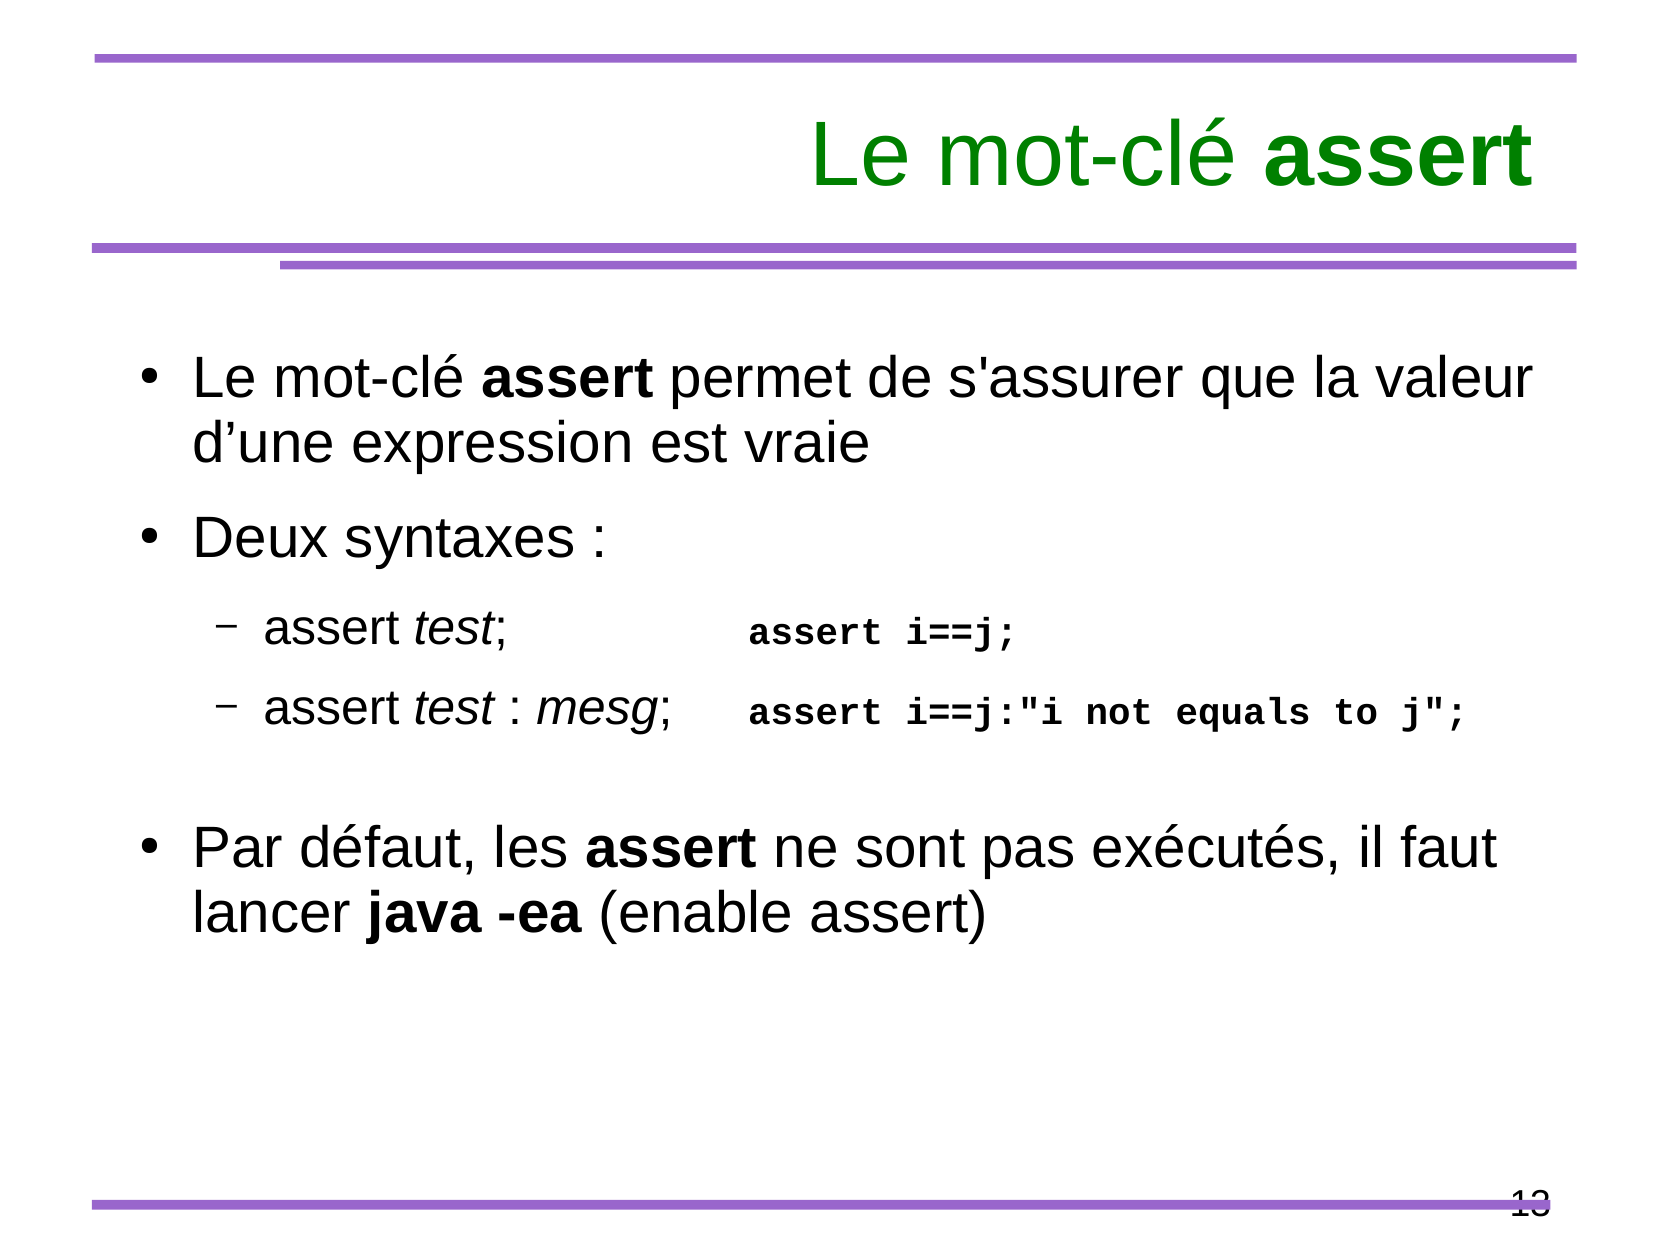

# Le mot-clé assert
Le mot-clé assert permet de s'assurer que la valeur d’une expression est vraie
Deux syntaxes :
assert test;			 assert i==j;
assert test : mesg;	 assert i==j:"i not equals to j";
Par défaut, les assert ne sont pas exécutés, il faut lancer java -ea (enable assert)